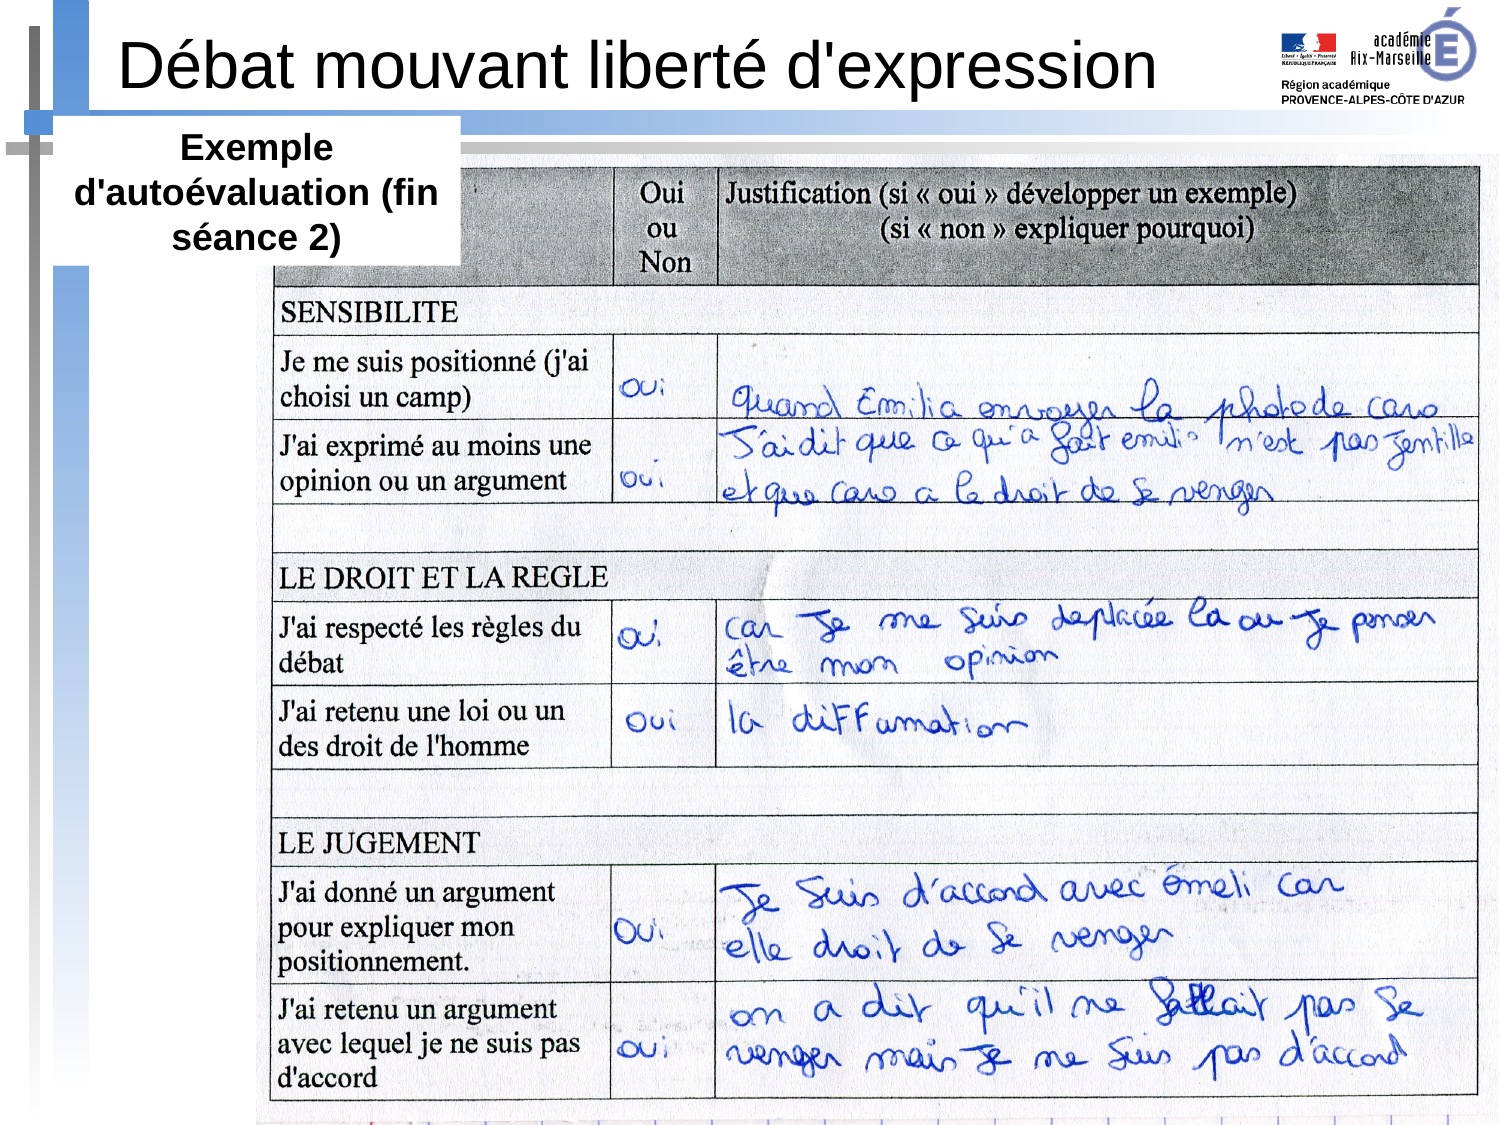

Débat mouvant liberté d'expression
Exemple d'autoévaluation (fin séance 2)
Site académique d’histoire-géographie : Terre Ouverte
http://www.pedagogie.ac-aix-marseille.fr/jcms/c_43559/fr/accueil